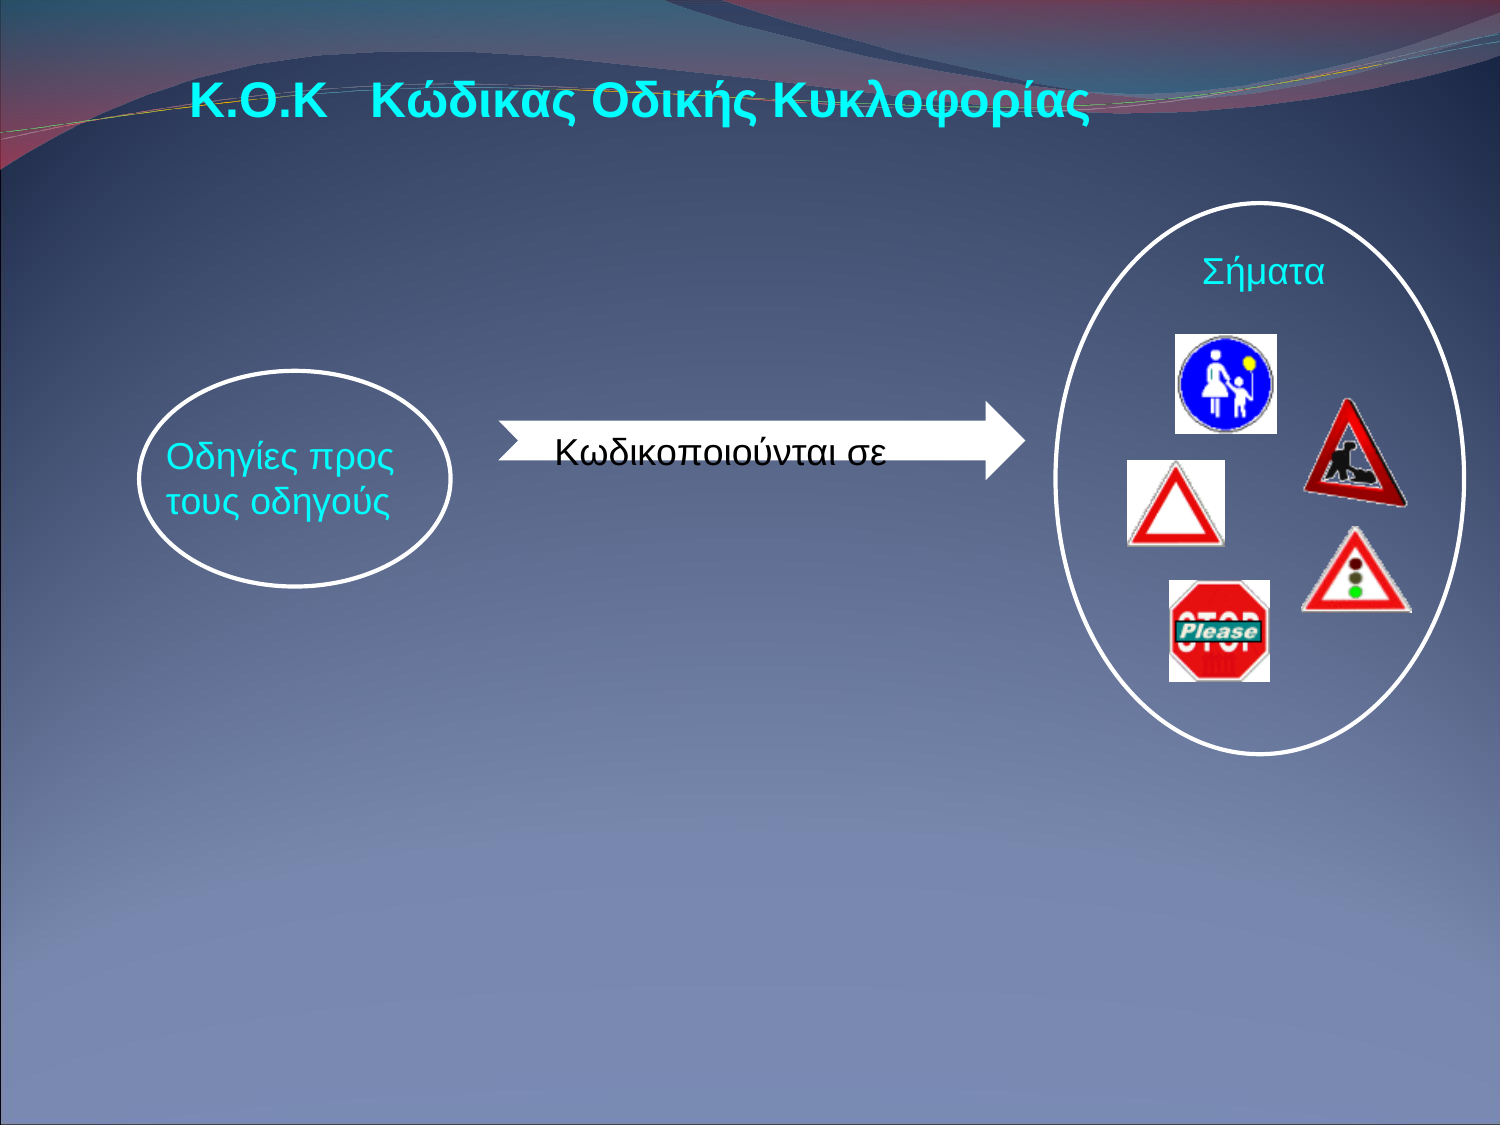

Κ.Ο.Κ Κώδικας Οδικής Κυκλοφορίας
Σήματα
 Κωδικοποιούνται σε
Οδηγίες προς τους οδηγούς